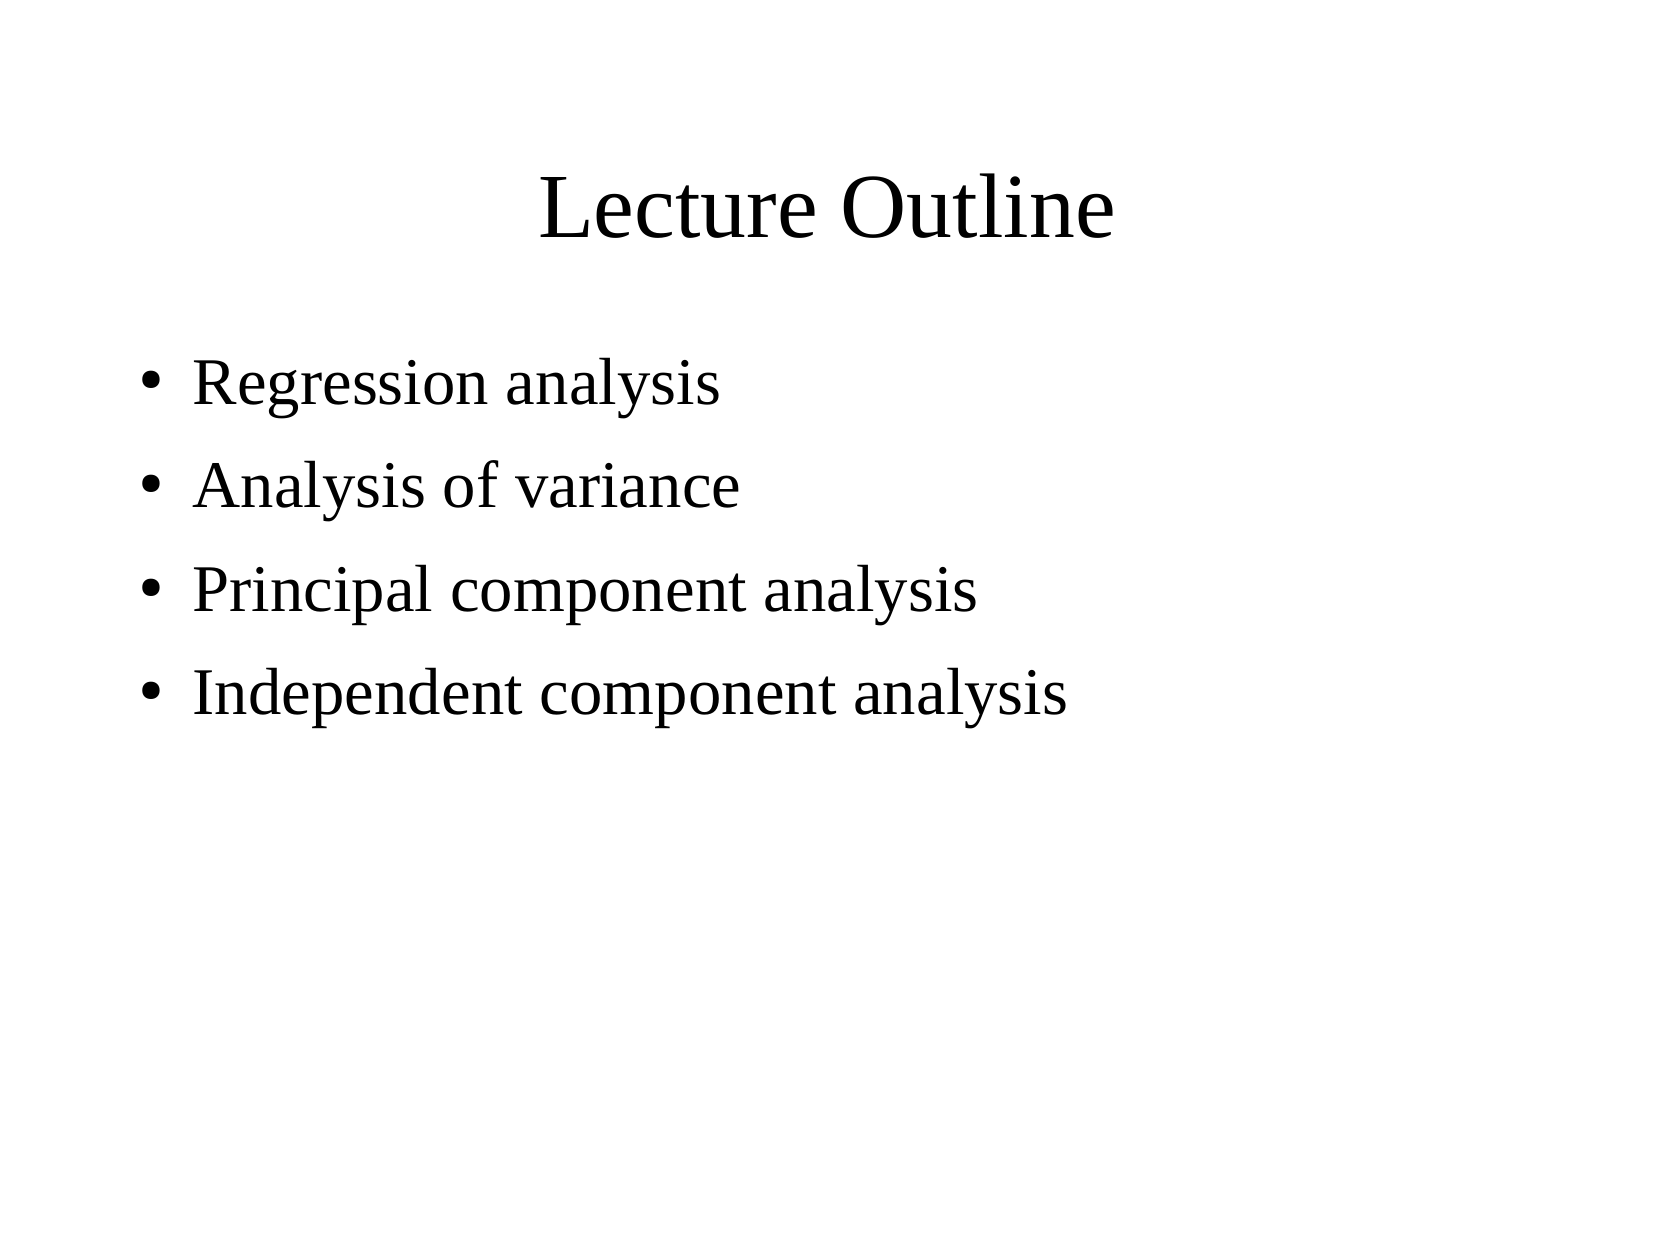

# Lecture Outline
Regression analysis
Analysis of variance
Principal component analysis
Independent component analysis